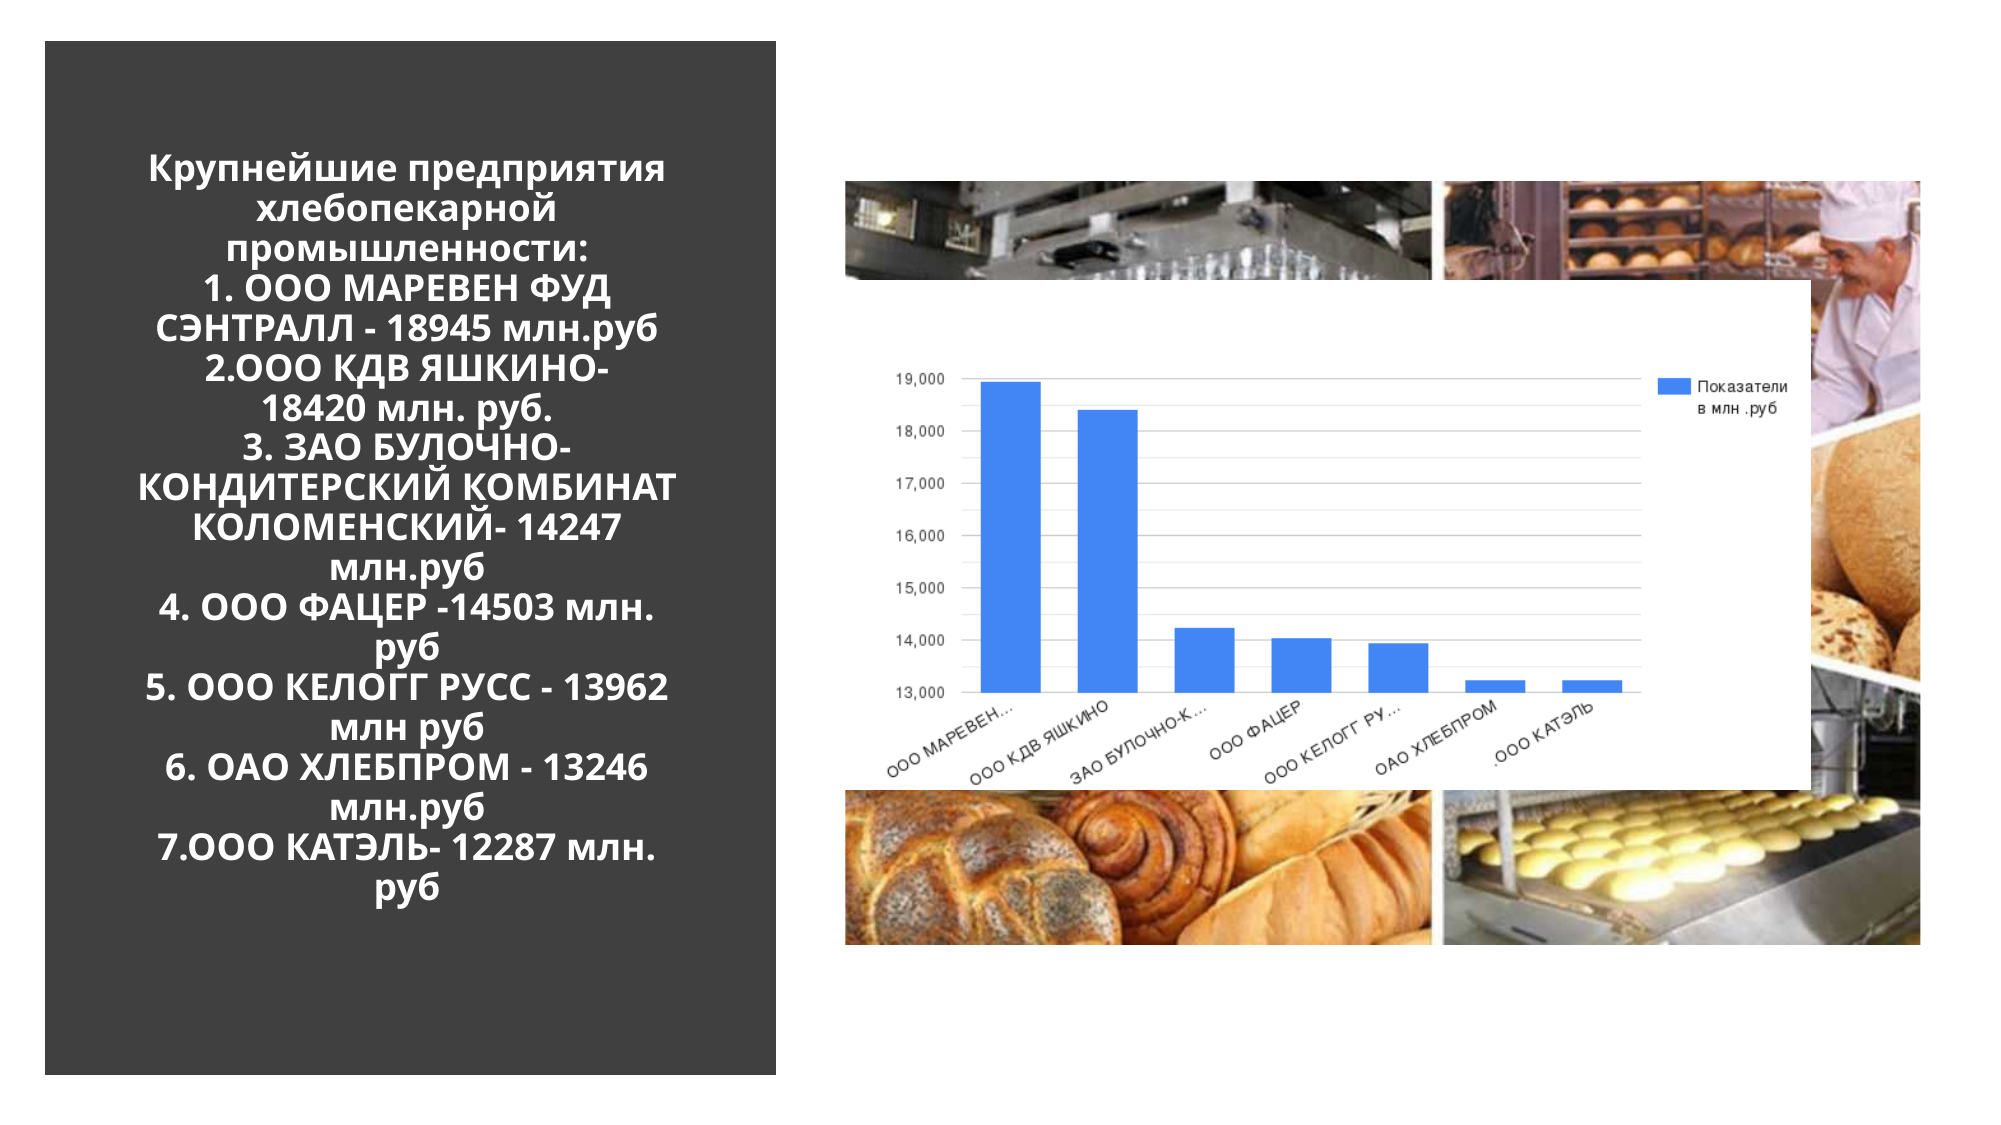

# Крупнейшие предприятия хлебопекарной промышленности: 1. ООО МАРЕВЕН ФУД СЭНТРАЛЛ - 18945 млн.руб 2.ООО КДВ ЯШКИНО- 18420 млн. руб. 3. ЗАО БУЛОЧНО-КОНДИТЕРСКИЙ КОМБИНАТ КОЛОМЕНСКИЙ- 14247 млн.руб 4. ООО ФАЦЕР -14503 млн. руб 5. ООО КЕЛОГГ РУСС - 13962 млн руб 6. ОАО ХЛЕБПРОМ - 13246 млн.руб 7.ООО КАТЭЛЬ- 12287 млн. руб